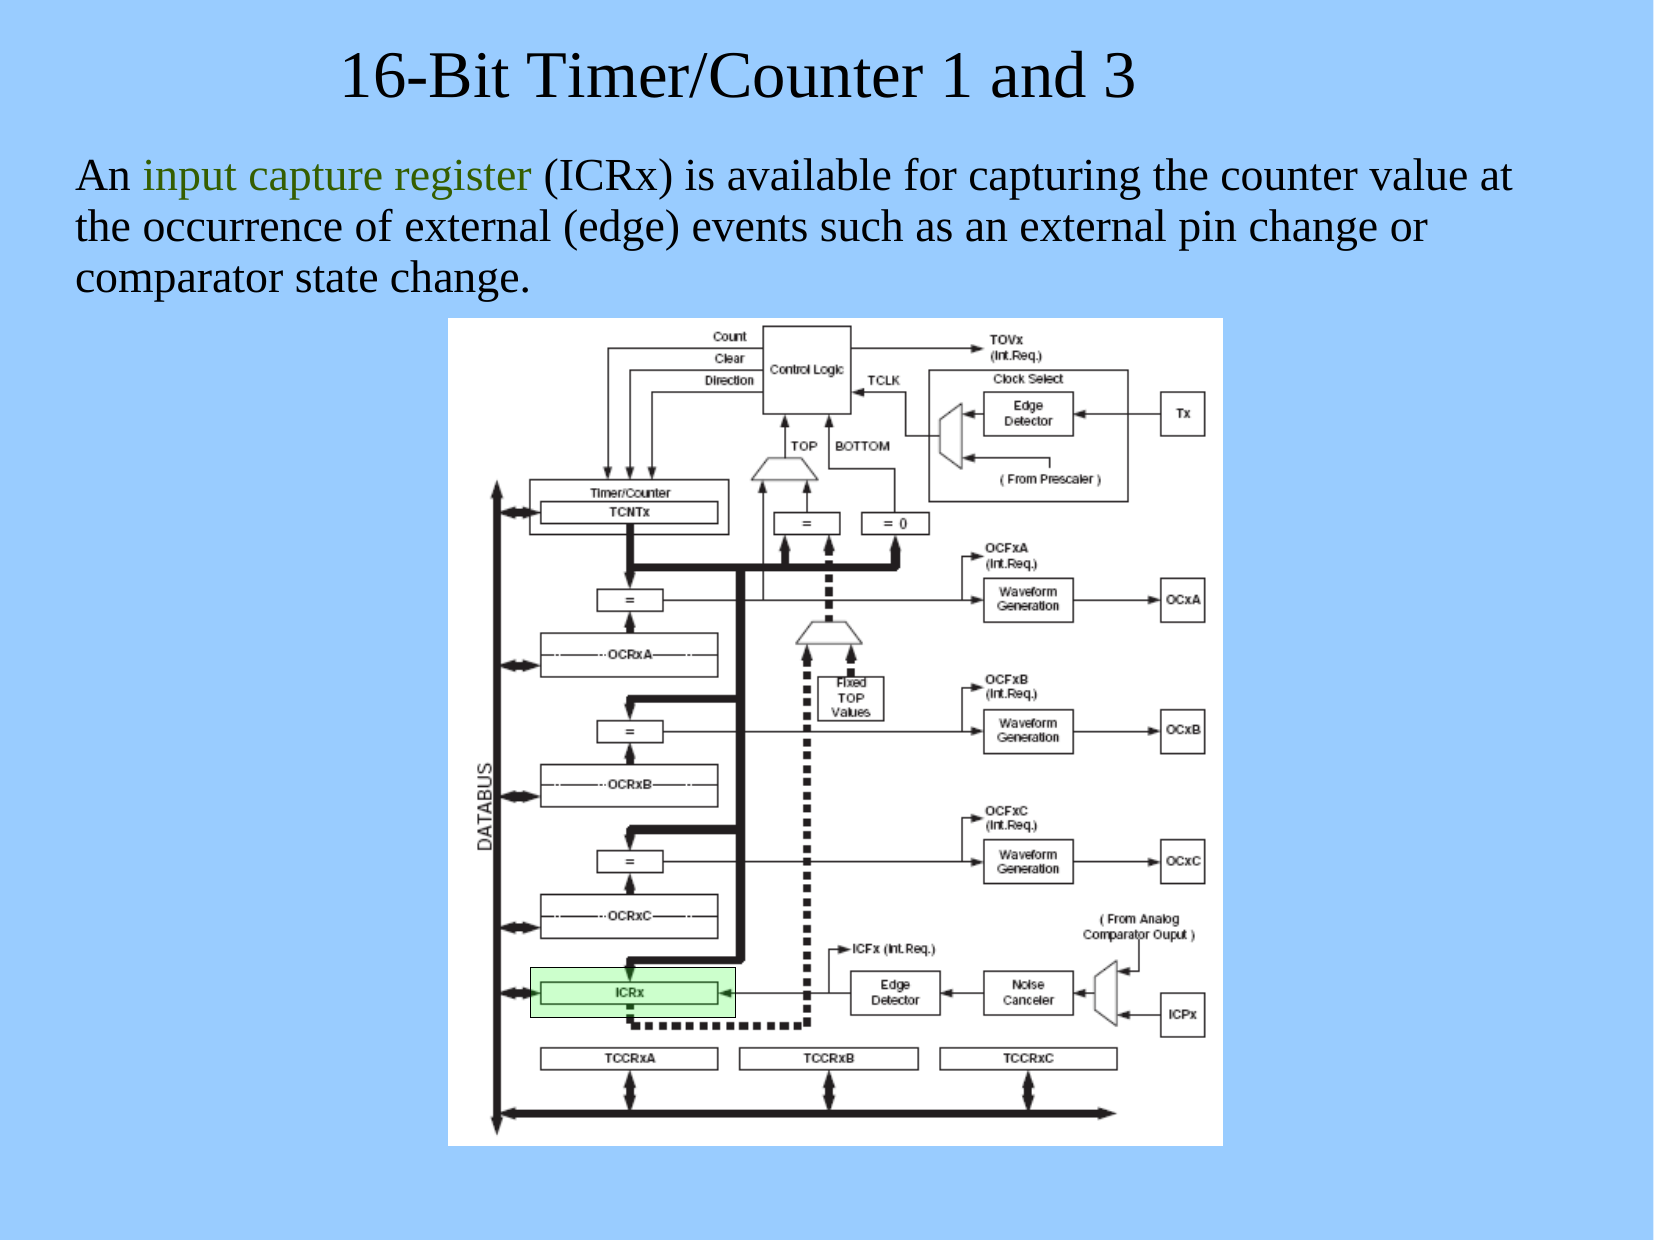

16-Bit Timer/Counter 1 and 3
An input capture register (ICRx) is available for capturing the counter value at the occurrence of external (edge) events such as an external pin change or comparator state change.